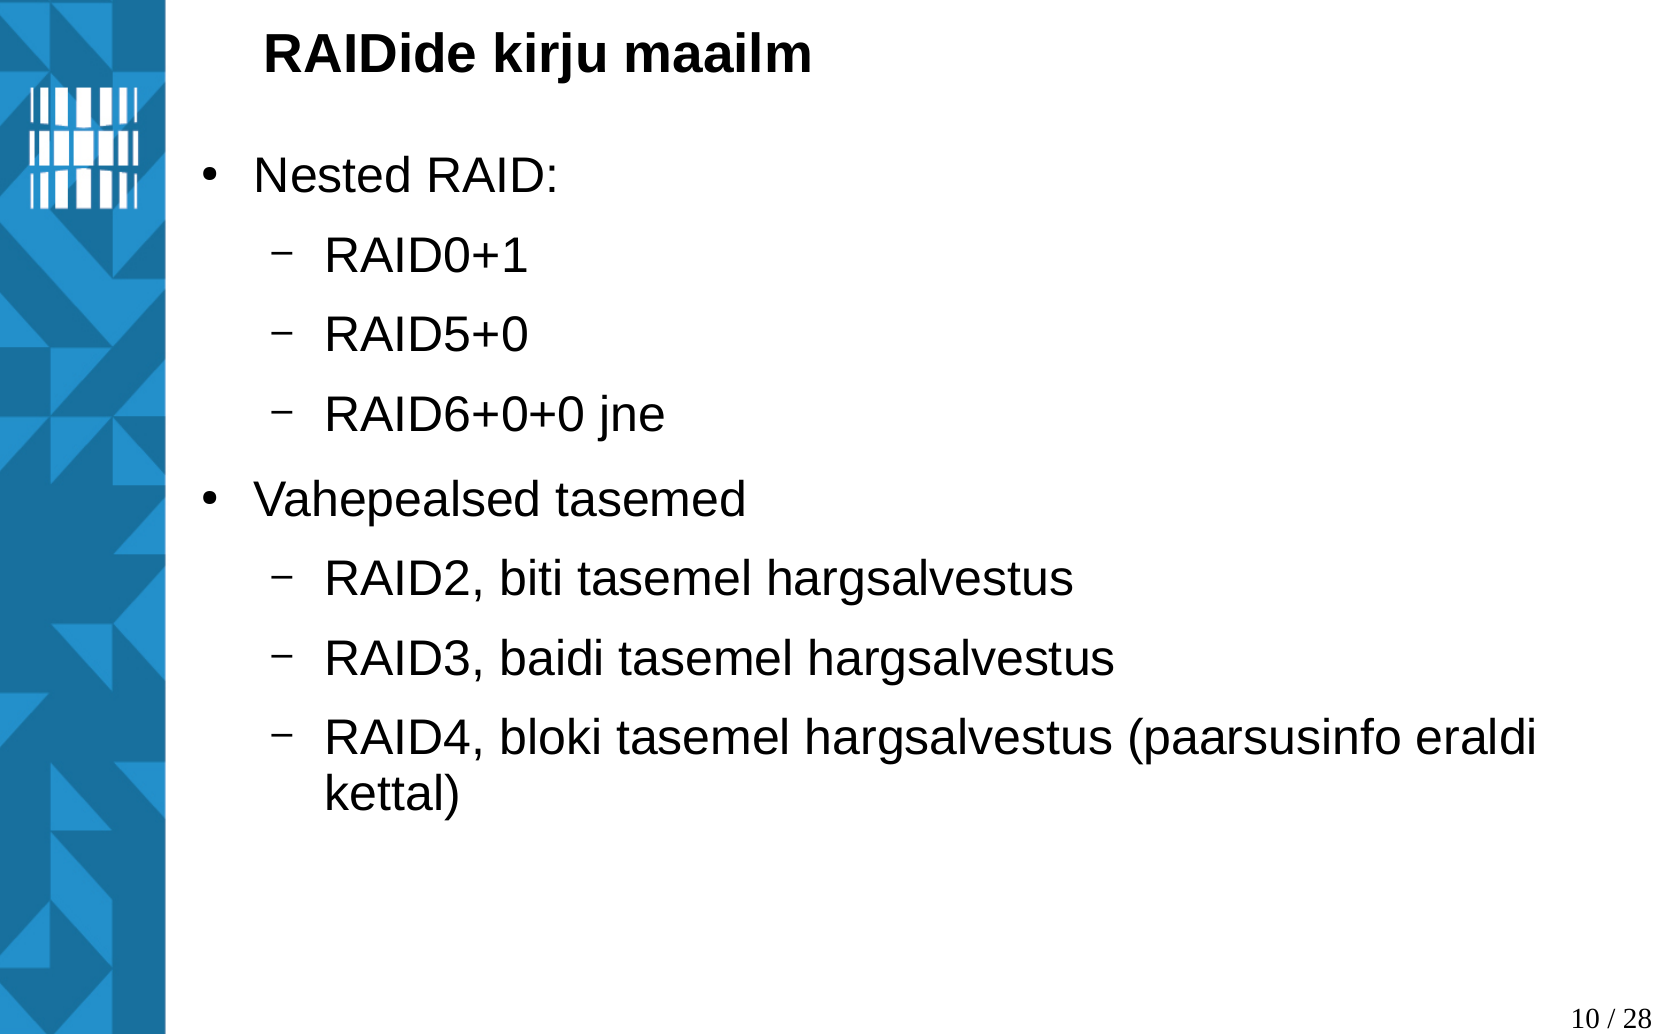

# RAIDide kirju maailm
Nested RAID:
RAID0+1
RAID5+0
RAID6+0+0 jne
Vahepealsed tasemed
RAID2, biti tasemel hargsalvestus
RAID3, baidi tasemel hargsalvestus
RAID4, bloki tasemel hargsalvestus (paarsusinfo eraldi kettal)
10